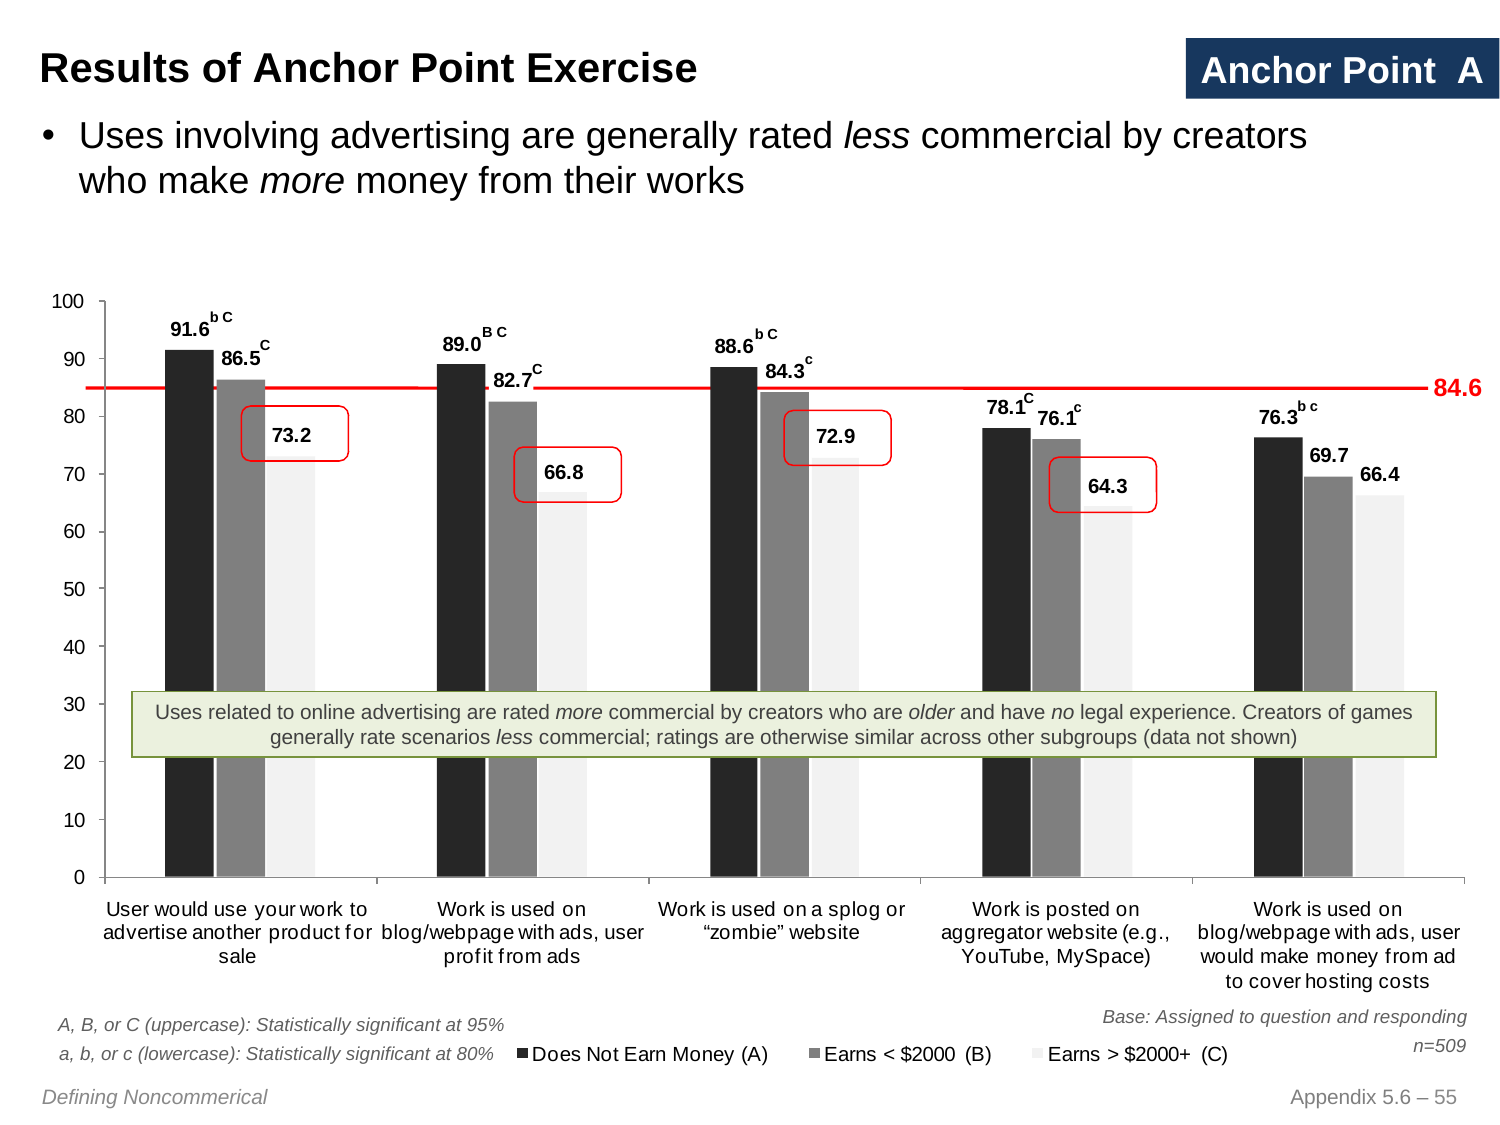

Results of Anchor Point Exercise
Anchor Point A
Uses involving advertising are generally rated less commercial by creators who make more money from their works
b C
B C
b C
C
c
C
84.6
C
b c
c
Uses related to online advertising are rated more commercial by creators who are older and have no legal experience. Creators of games generally rate scenarios less commercial; ratings are otherwise similar across other subgroups (data not shown)
Base: Assigned to question and responding
n=509
A, B, or C (uppercase): Statistically significant at 95%
a, b, or c (lowercase): Statistically significant at 80%
Defining Noncommerical
Appendix 5.6 –